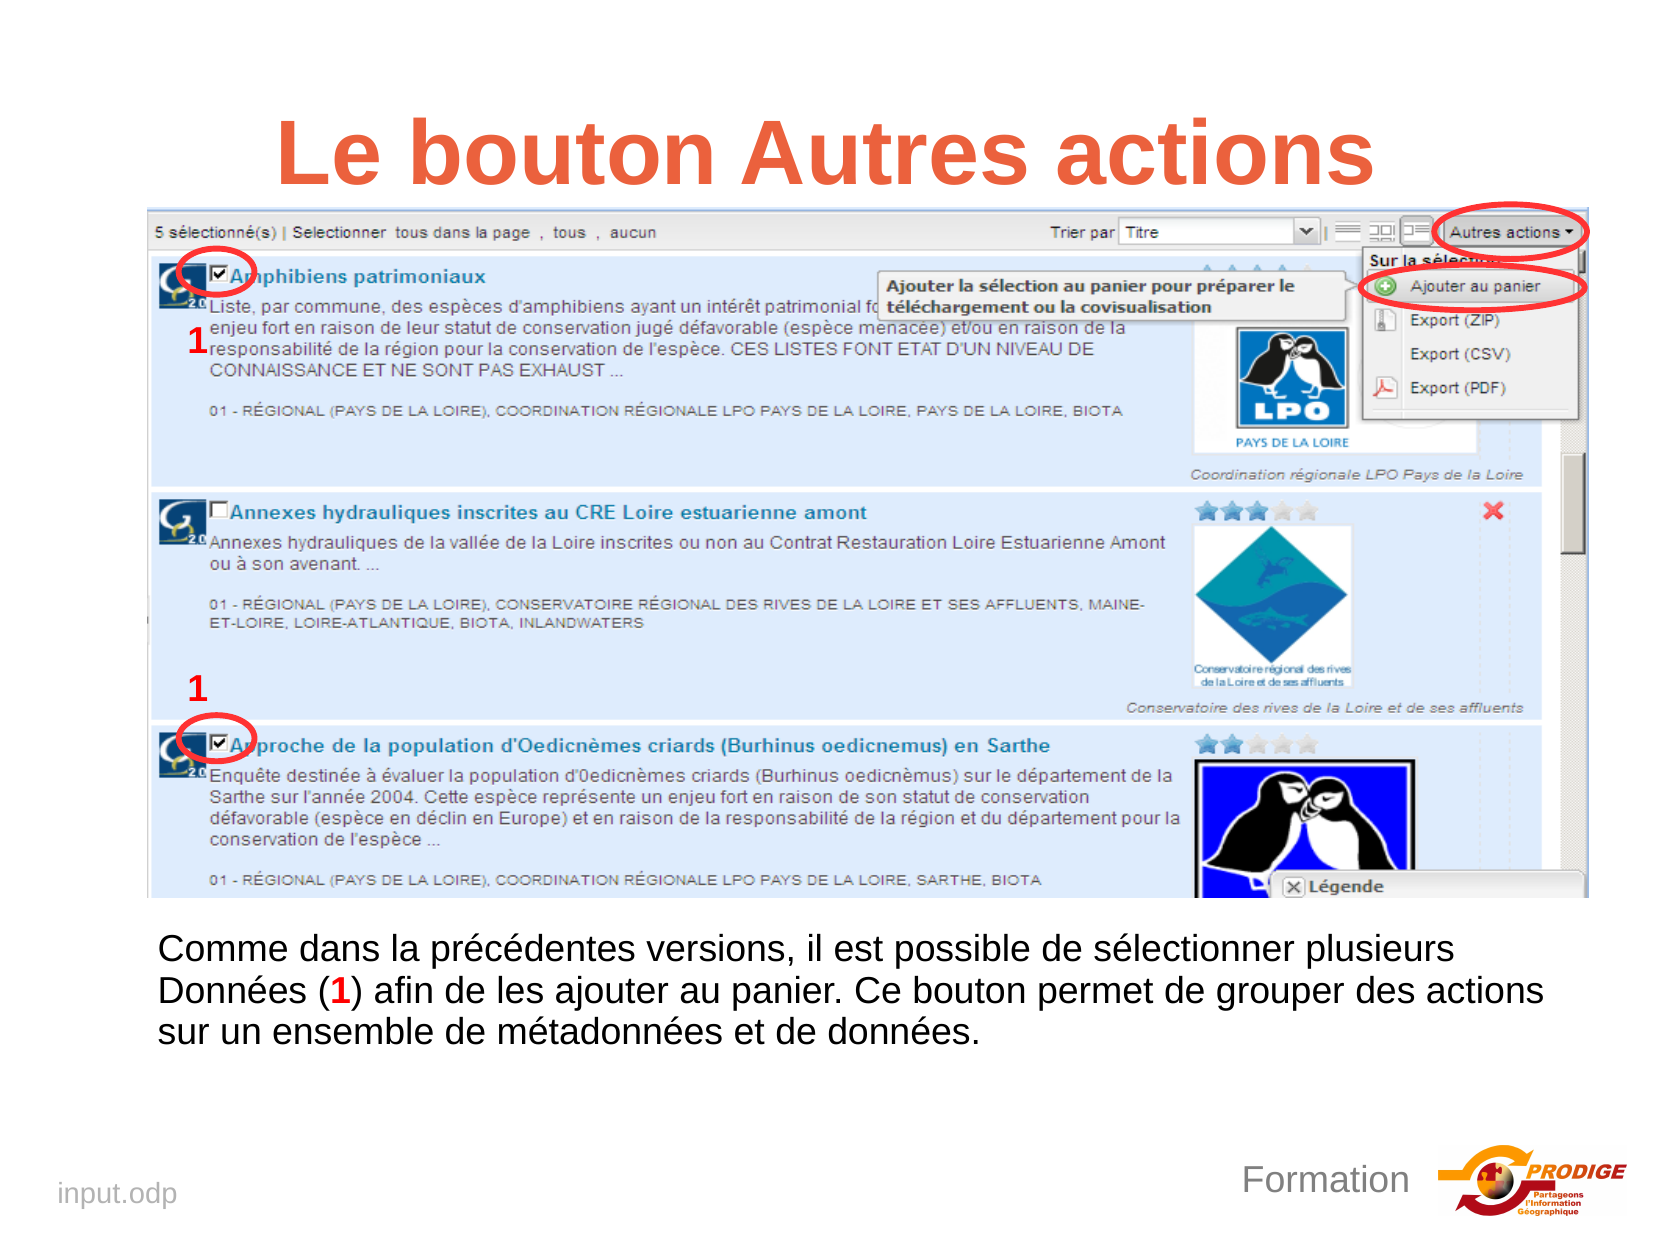

# Le bouton Autres actions
1
1
Comme dans la précédentes versions, il est possible de sélectionner plusieurs
Données (1) afin de les ajouter au panier. Ce bouton permet de grouper des actions
sur un ensemble de métadonnées et de données.